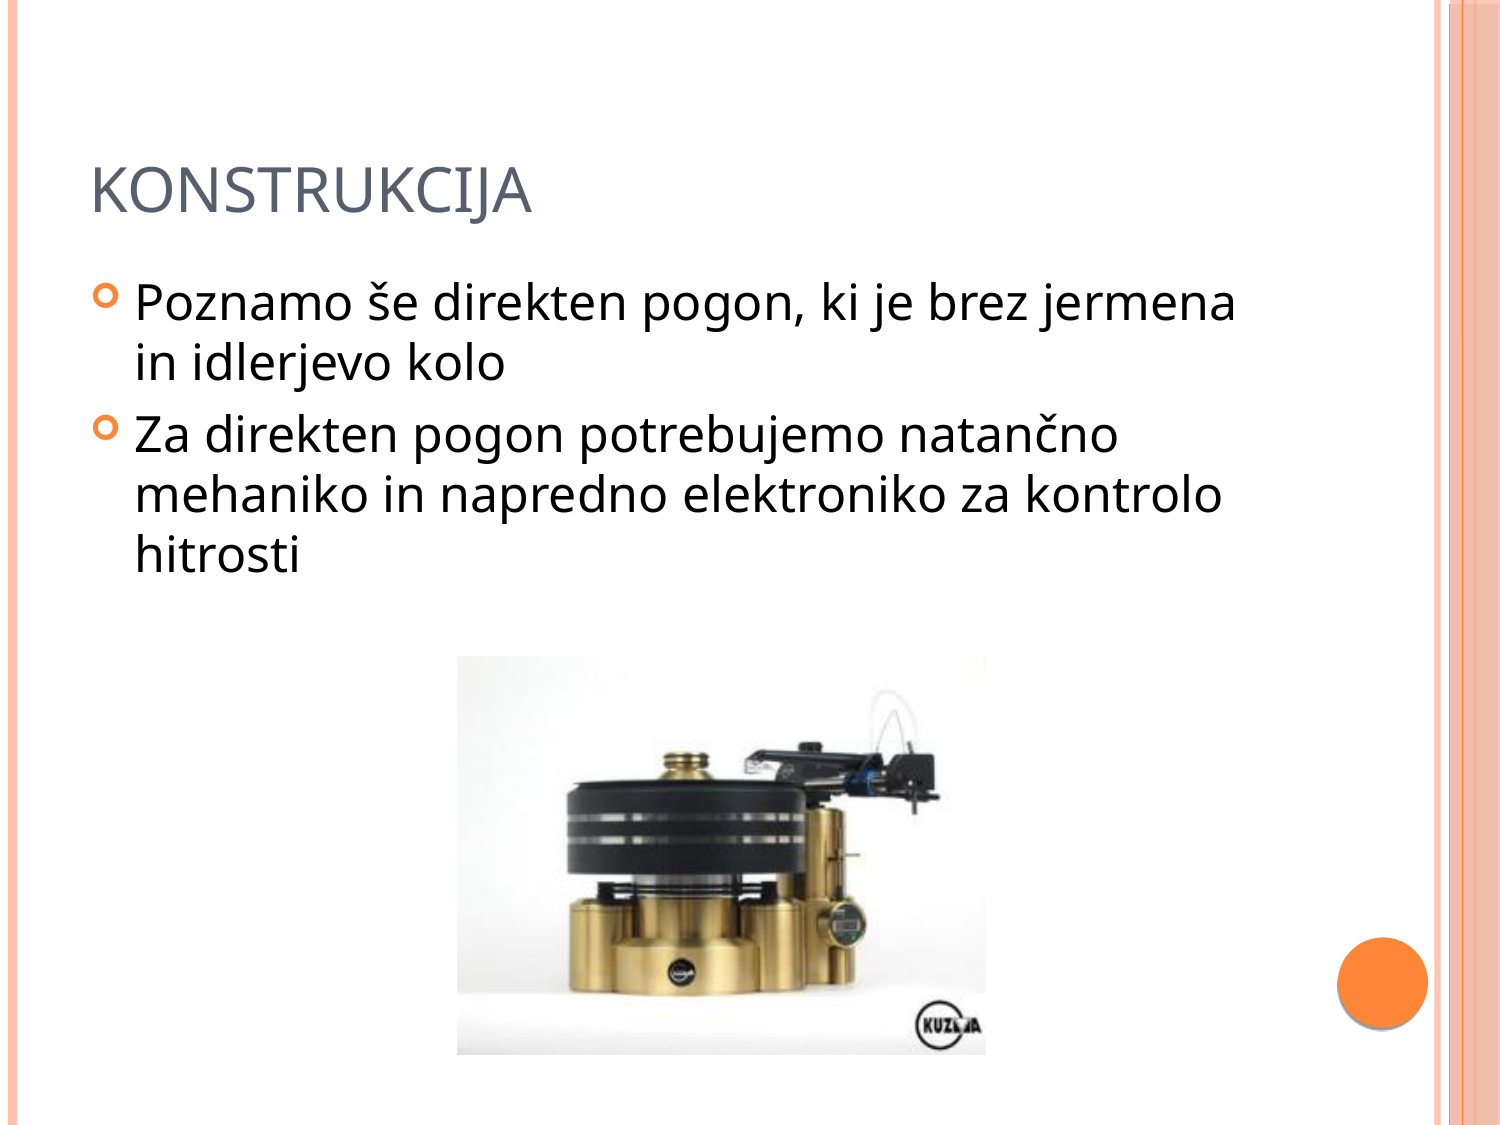

# Konstrukcija
Poznamo še direkten pogon, ki je brez jermena in idlerjevo kolo
Za direkten pogon potrebujemo natančno mehaniko in napredno elektroniko za kontrolo hitrosti